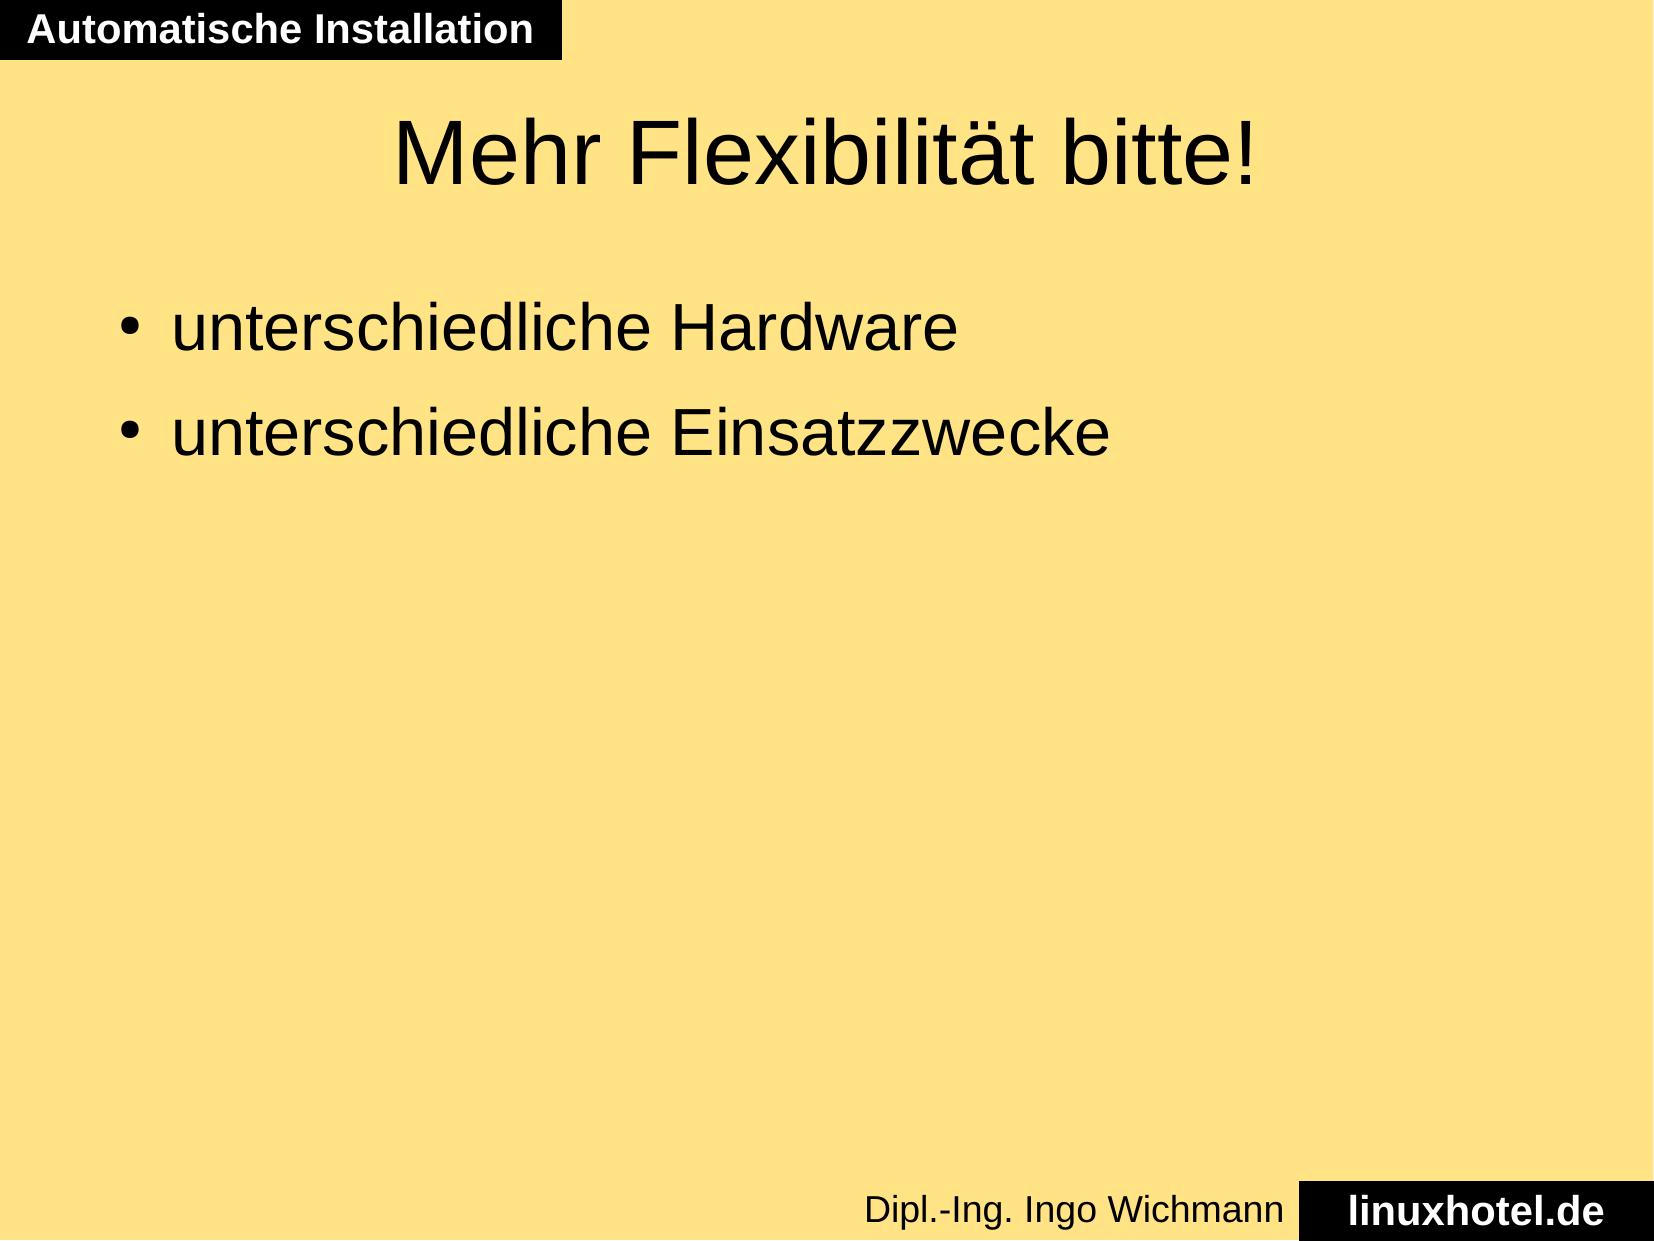

Automatische Installation
# Mehr Flexibilität bitte!
unterschiedliche Hardware
unterschiedliche Einsatzzwecke
Dipl.-Ing. Ingo Wichmann
linuxhotel.de